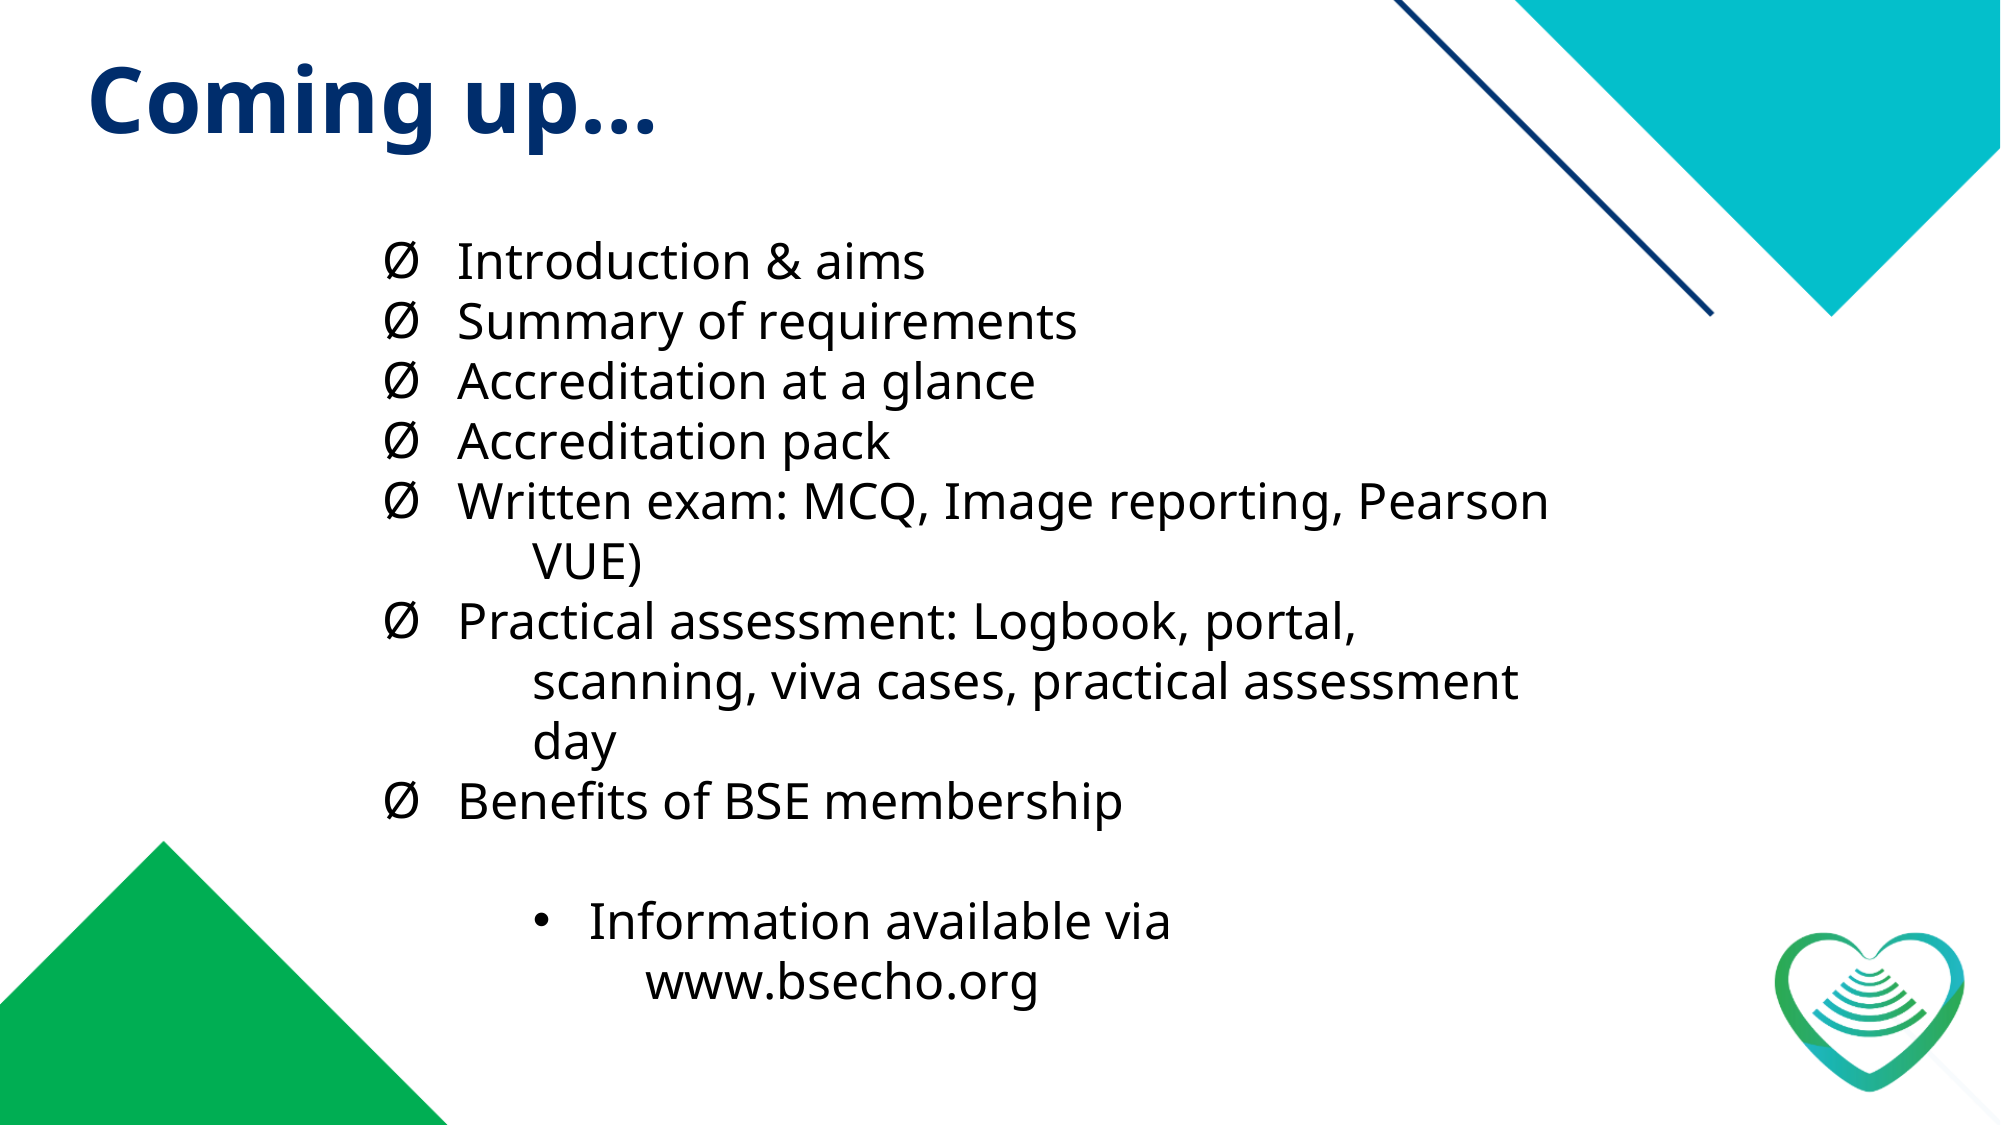

# Coming up…
Introduction & aims
Summary of requirements
Accreditation at a glance
Accreditation pack
Written exam: MCQ, Image reporting, Pearson VUE)
Practical assessment: Logbook, portal, scanning, viva cases, practical assessment day
Benefits of BSE membership
Information available via www.bsecho.org